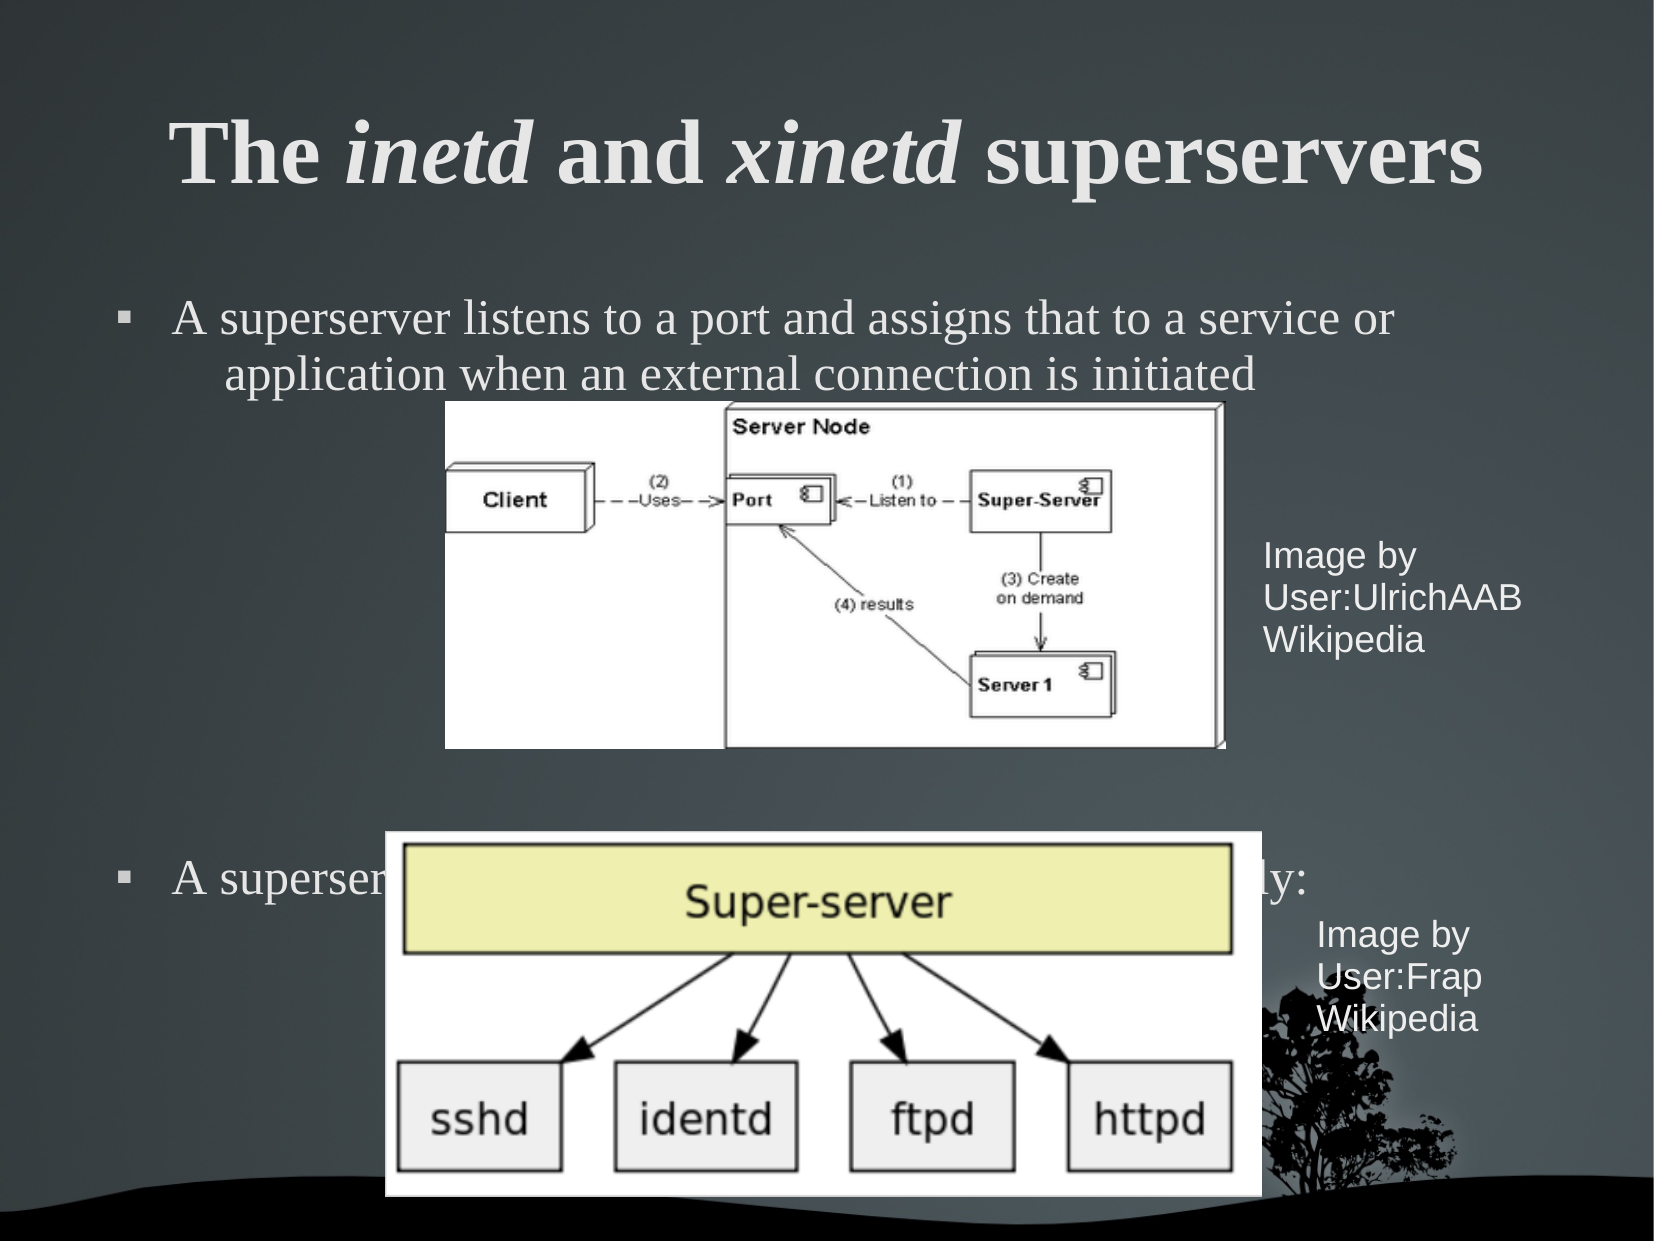

The inetd and xinetd superservers
# A superserver listens to a port and assigns that to a service or application when an external connection is initiated
A superserver can serve several services simultaneously:
Image by
User:UlrichAAB
Wikipedia
Image by
User:Frap
Wikipedia